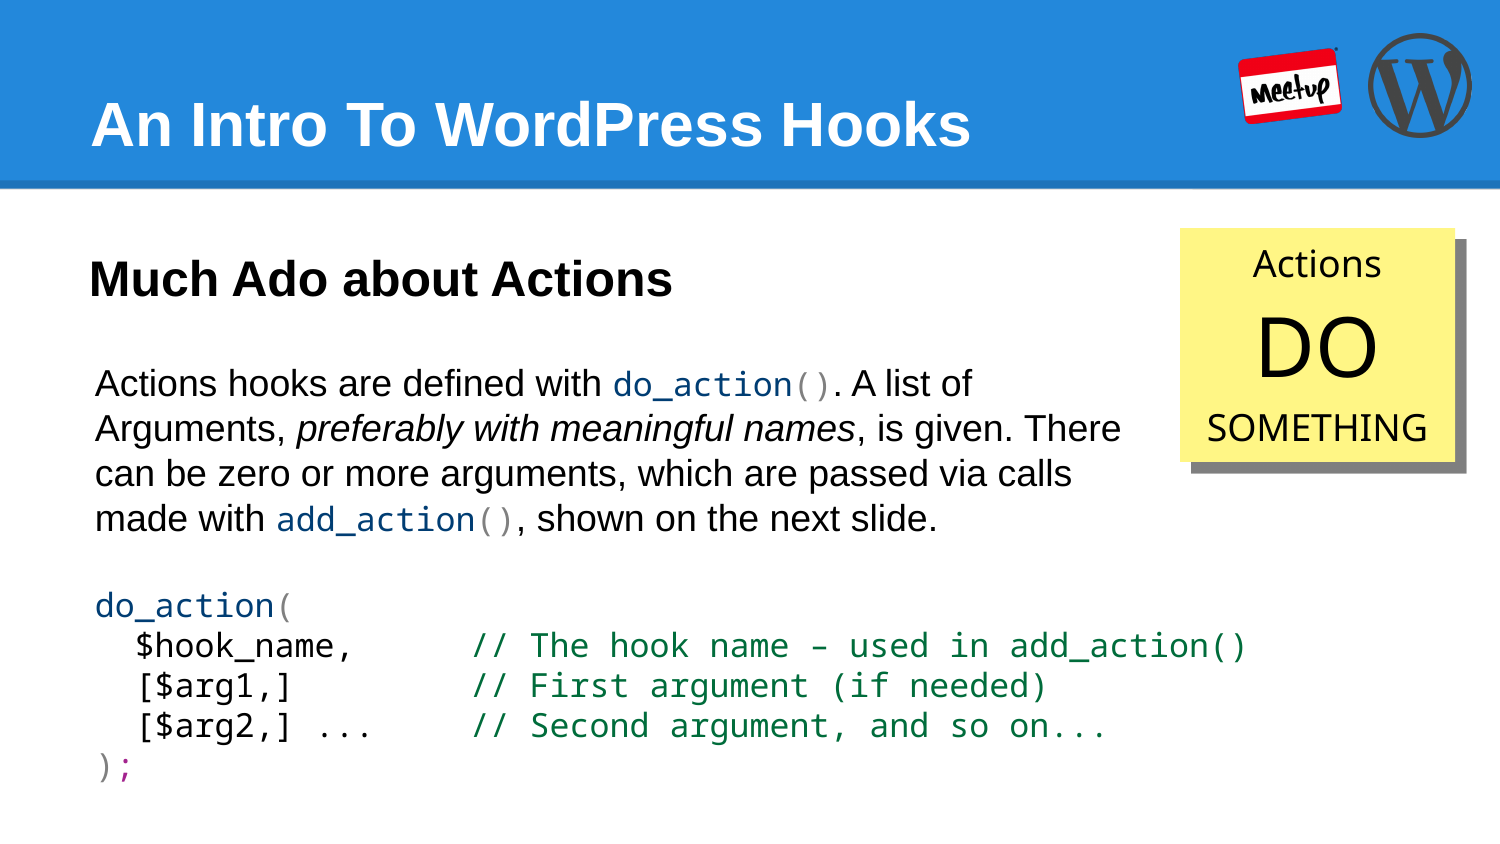

# An Intro To WordPress Hooks
Actions
DO
SOMETHING
Much Ado about Actions
Actions hooks are defined with do_action(). A list of
Arguments, preferably with meaningful names, is given. There
can be zero or more arguments, which are passed via calls
made with add_action(), shown on the next slide.
do_action(
 $hook_name,		// The hook name – used in add_action()
 [$arg1,]			// First argument (if needed)
 [$arg2,] ...		// Second argument, and so on...
);